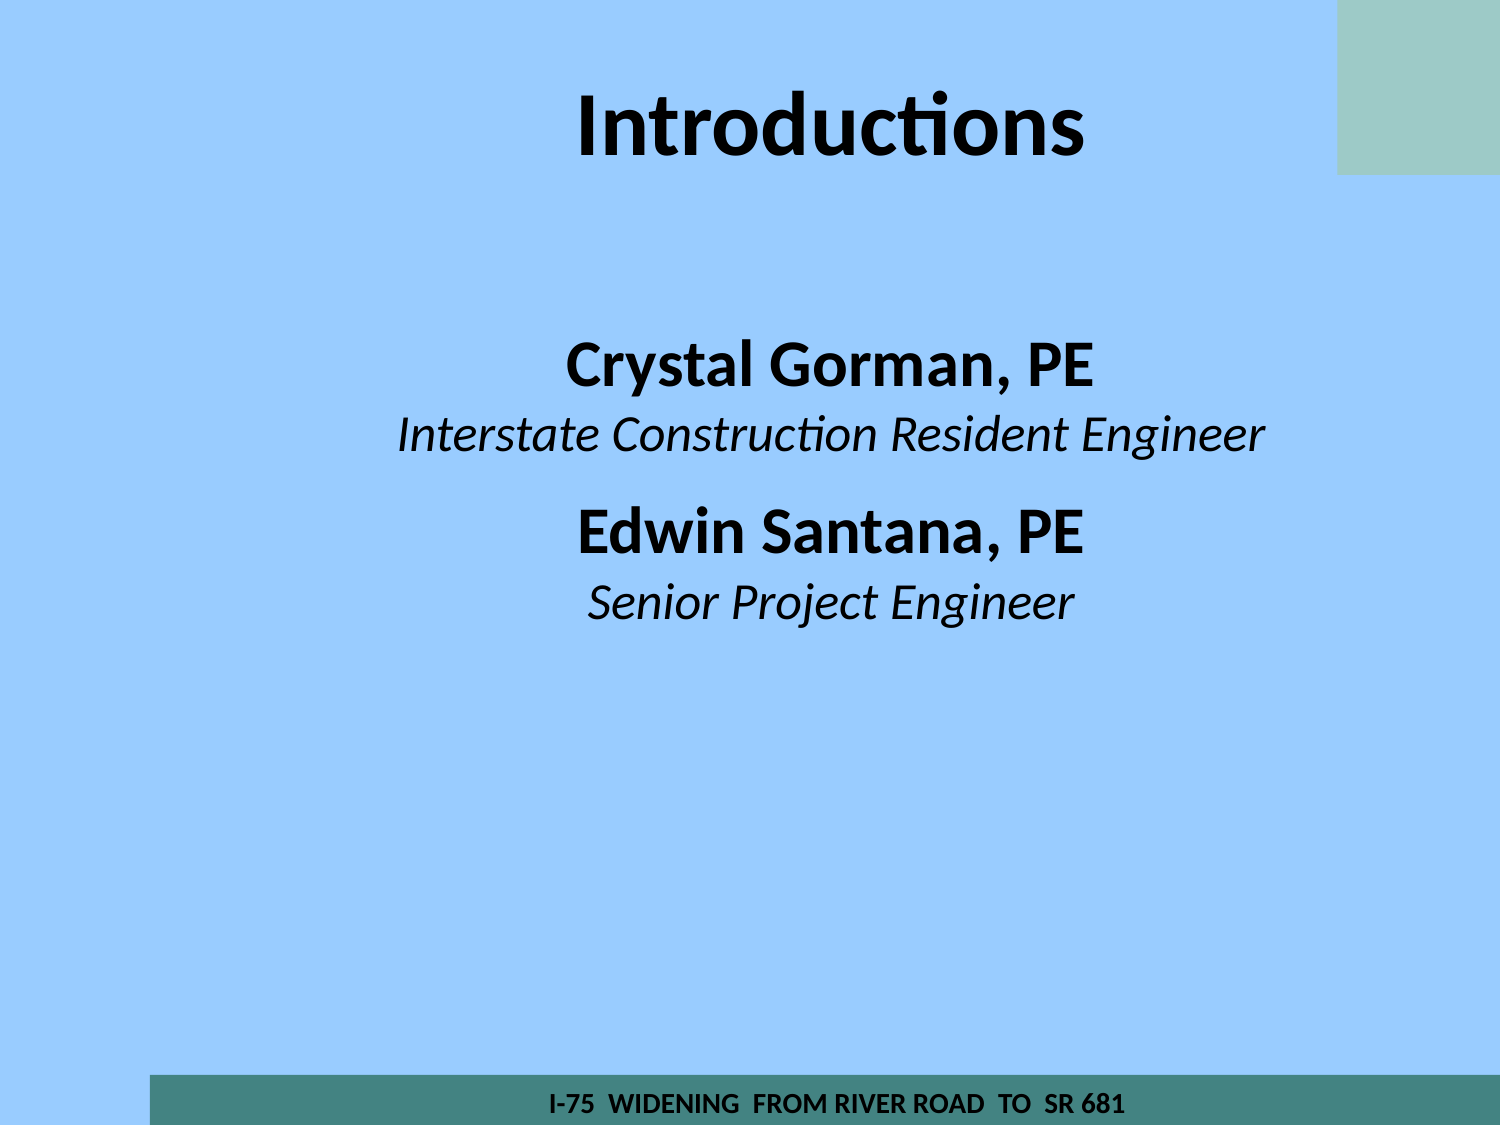

Introductions
Crystal Gorman, PE
Interstate Construction Resident Engineer
Edwin Santana, PE
Senior Project Engineer
I-75 WIDENING FROM RIVER ROAD TO SR 681